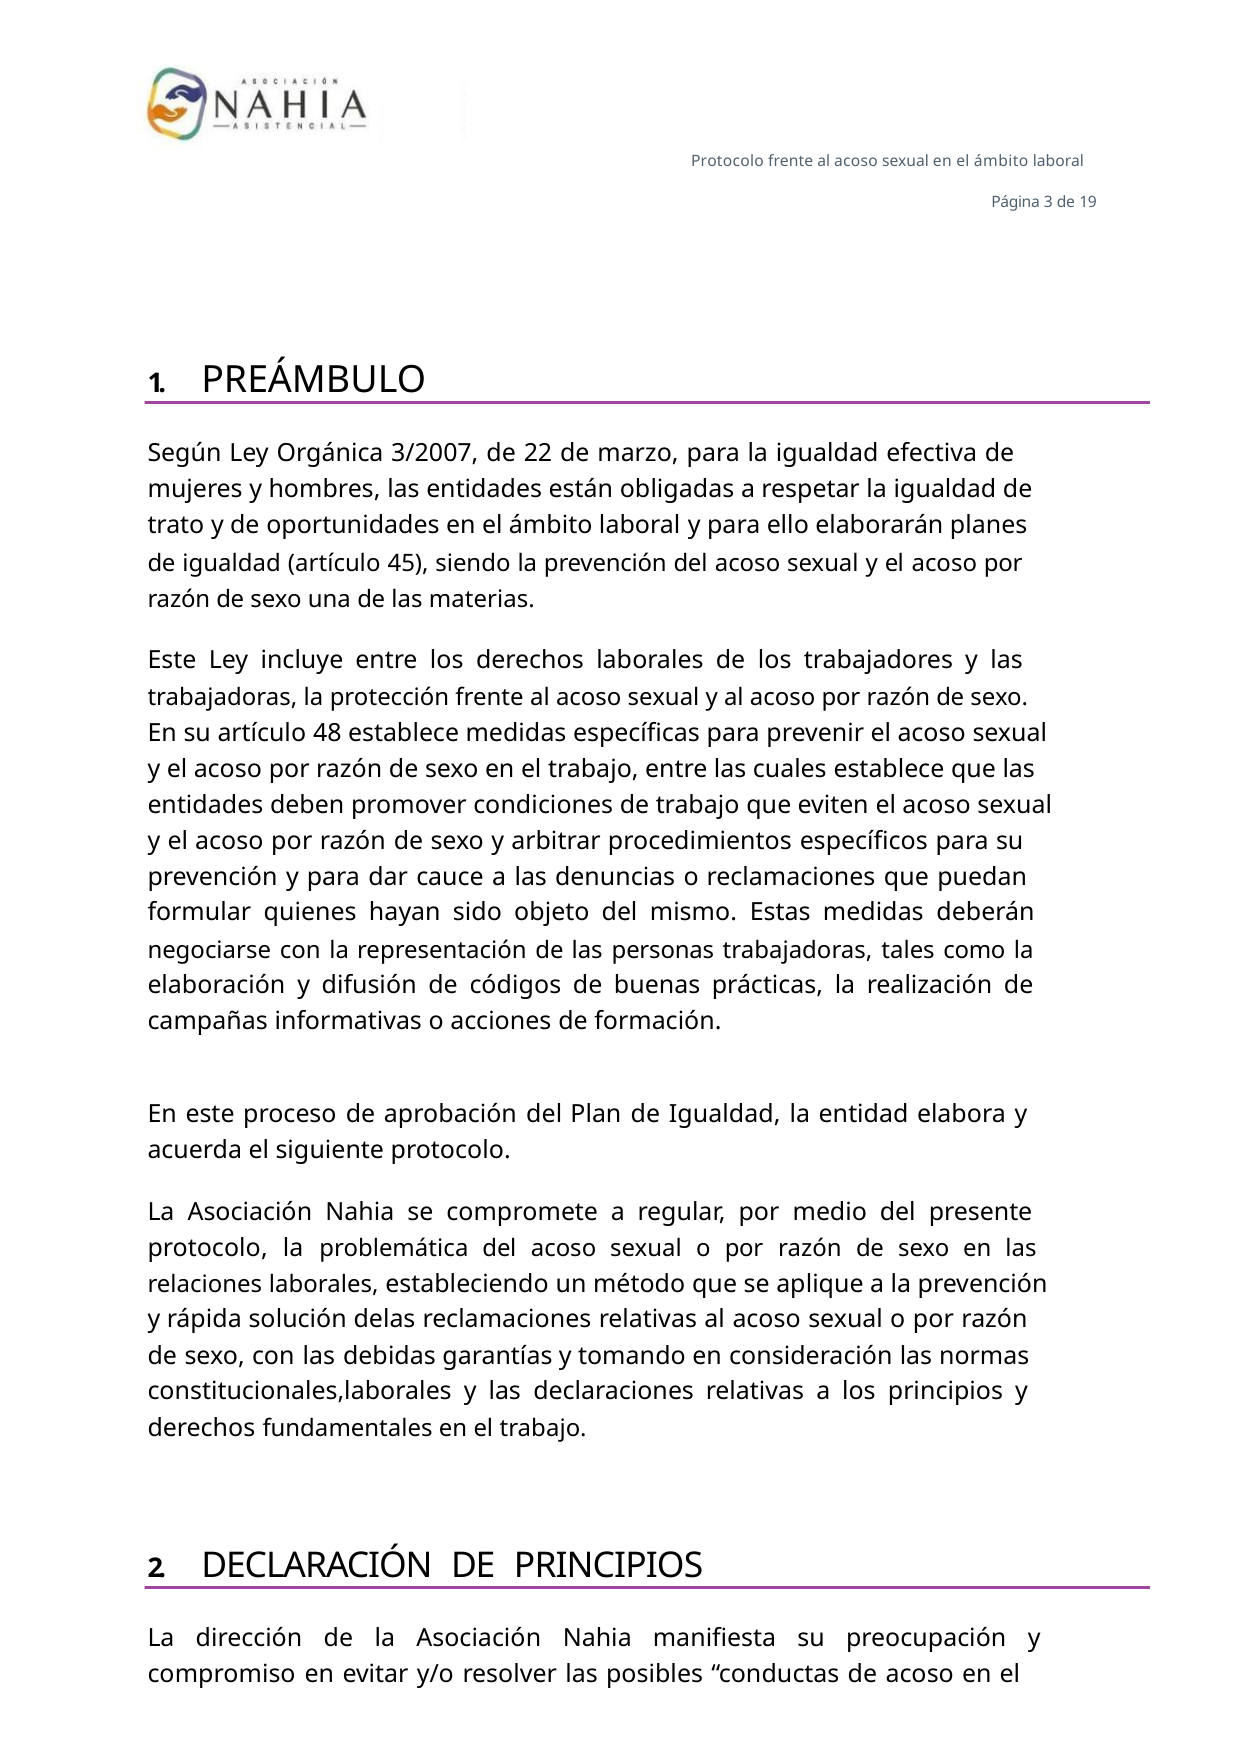

Protocolo frente al acoso sexual en el ámbito laboral
Página 3 de 19
1. PREÁMBULO
Según Ley Orgánica 3/2007, de 22 de marzo, para la igualdad efectiva de
mujeres y hombres, las entidades están obligadas a respetar la igualdad de
trato y de oportunidades en el ámbito laboral y para ello elaborarán planes
de igualdad (artículo 45), siendo la prevención del acoso sexual y el acoso por
razón de sexo una de las materias.
Este Ley incluye entre los derechos laborales de los trabajadores y las
trabajadoras, la protección frente al acoso sexual y al acoso por razón de sexo.
En su artículo 48 establece medidas específicas para prevenir el acoso sexual
y el acoso por razón de sexo en el trabajo, entre las cuales establece que las
entidades deben promover condiciones de trabajo que eviten el acoso sexual
y el acoso por razón de sexo y arbitrar procedimientos específicos para su
prevención y para dar cauce a las denuncias o reclamaciones que puedan
formular quienes hayan sido objeto del mismo. Estas medidas deberán
negociarse con la representación de las personas trabajadoras, tales como la
elaboración y difusión de códigos de buenas prácticas, la realización de
campañas informativas o acciones de formación.
En este proceso de aprobación del Plan de Igualdad, la entidad elabora y
acuerda el siguiente protocolo.
La Asociación Nahia se compromete a regular, por medio del presente
protocolo, la problemática del acoso sexual o por razón de sexo en las
relaciones laborales, estableciendo un método que se aplique a la prevención
y rápida solución delas reclamaciones relativas al acoso sexual o por razón
de sexo, con las debidas garantías y tomando en consideración las normas
constitucionales,laborales y las declaraciones relativas a los principios y
derechos fundamentales en el trabajo.
2. DECLARACIÓN DE PRINCIPIOS
La dirección de la Asociación Nahia manifiesta su preocupación y
compromiso en evitar y/o resolver las posibles “conductas de acoso en el